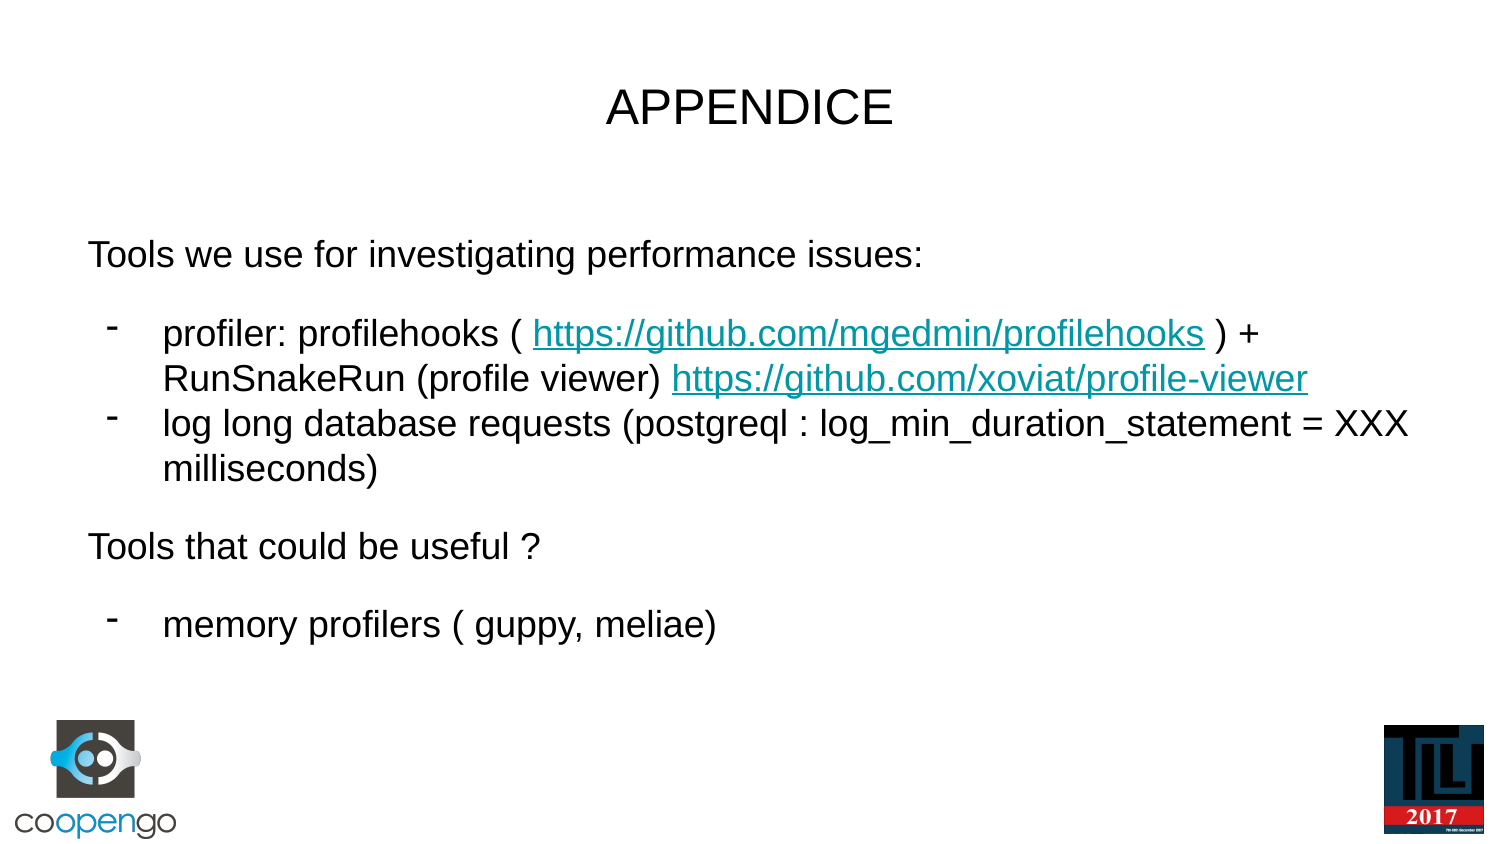

# APPENDICE
Tools we use for investigating performance issues:
profiler: profilehooks ( https://github.com/mgedmin/profilehooks ) + RunSnakeRun (profile viewer) https://github.com/xoviat/profile-viewer
log long database requests (postgreql : log_min_duration_statement = XXX milliseconds)
Tools that could be useful ?
memory profilers ( guppy, meliae)